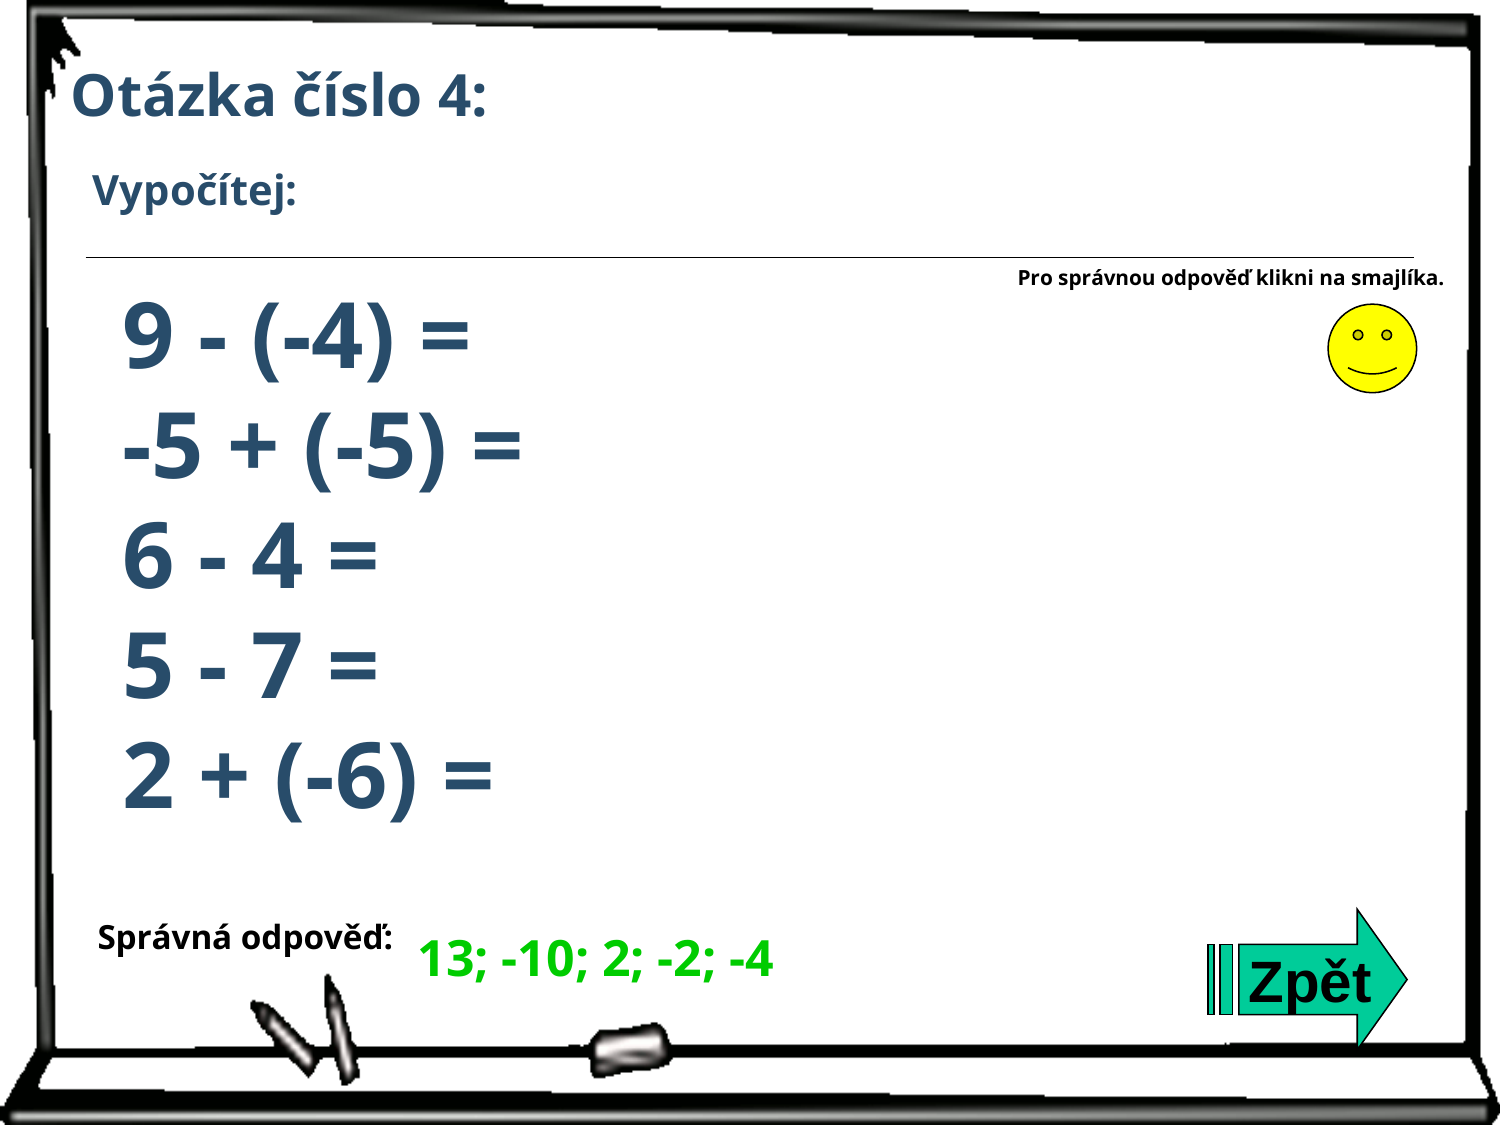

Otázka číslo 4:
Vypočítej:
Pro správnou odpověď klikni na smajlíka.
9 - (-4) =      
-5 + (-5) =      
6 - 4 =      
5 - 7 =      
2 + (-6) =
Správná odpověď:
13; -10; 2; -2; -4
Zpět